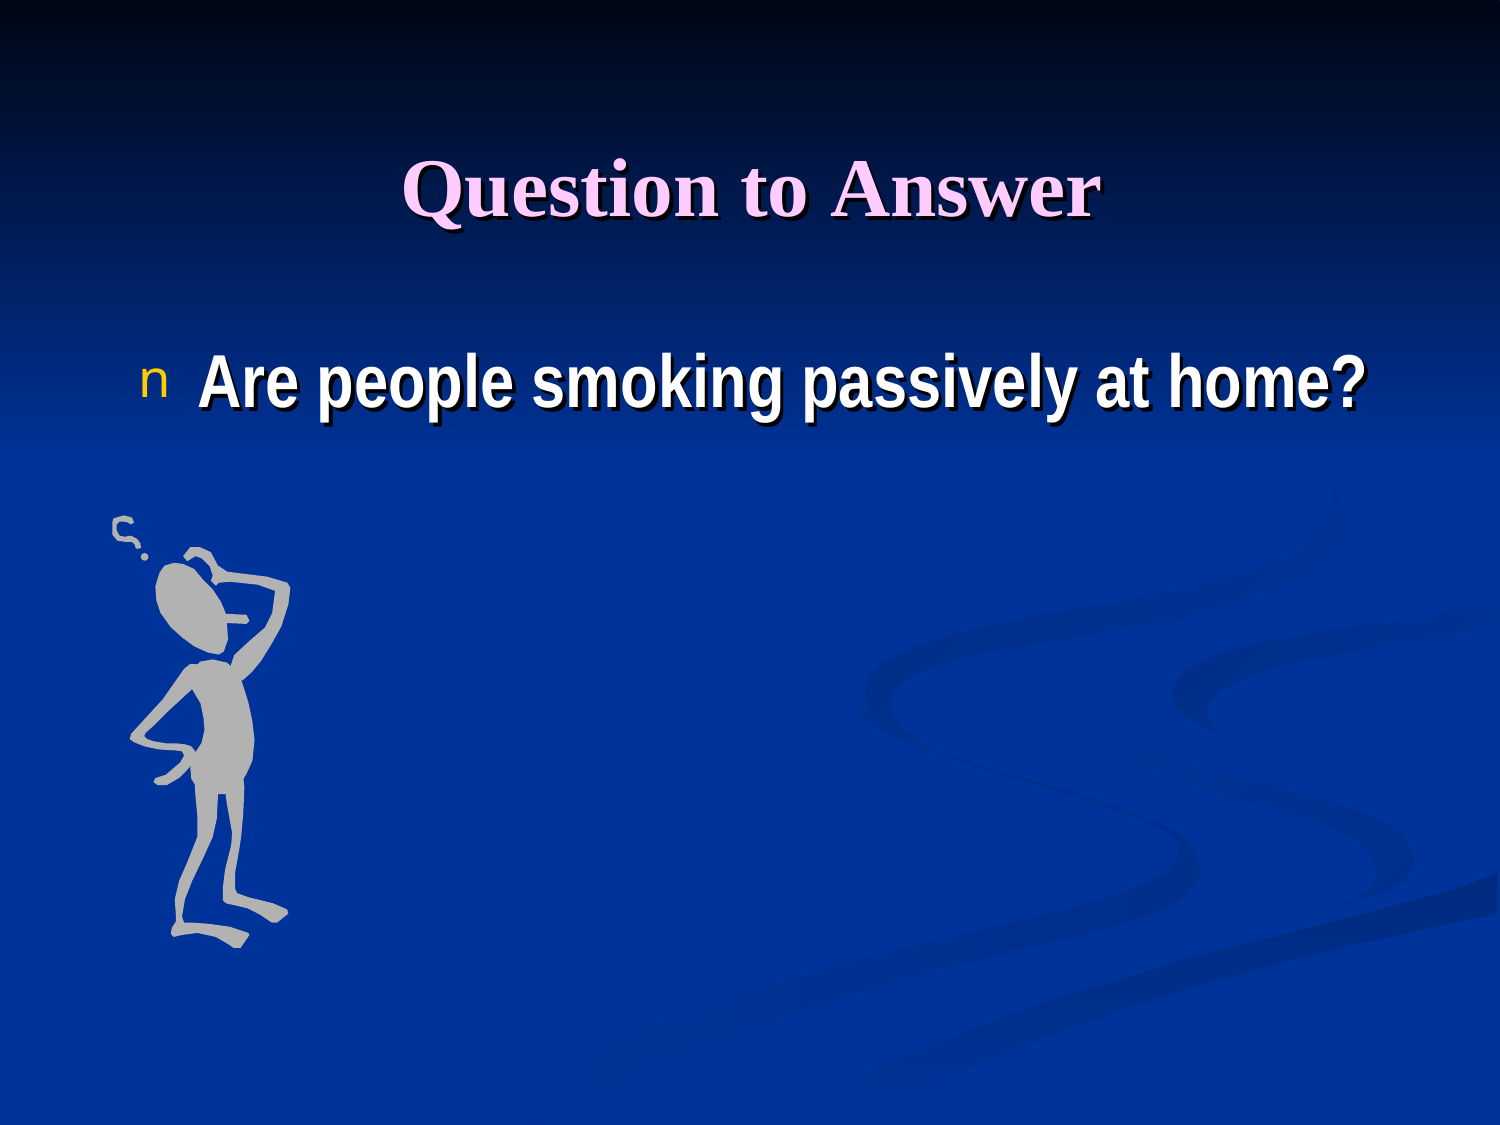

# Question to Answer
Are people smoking passively at home?